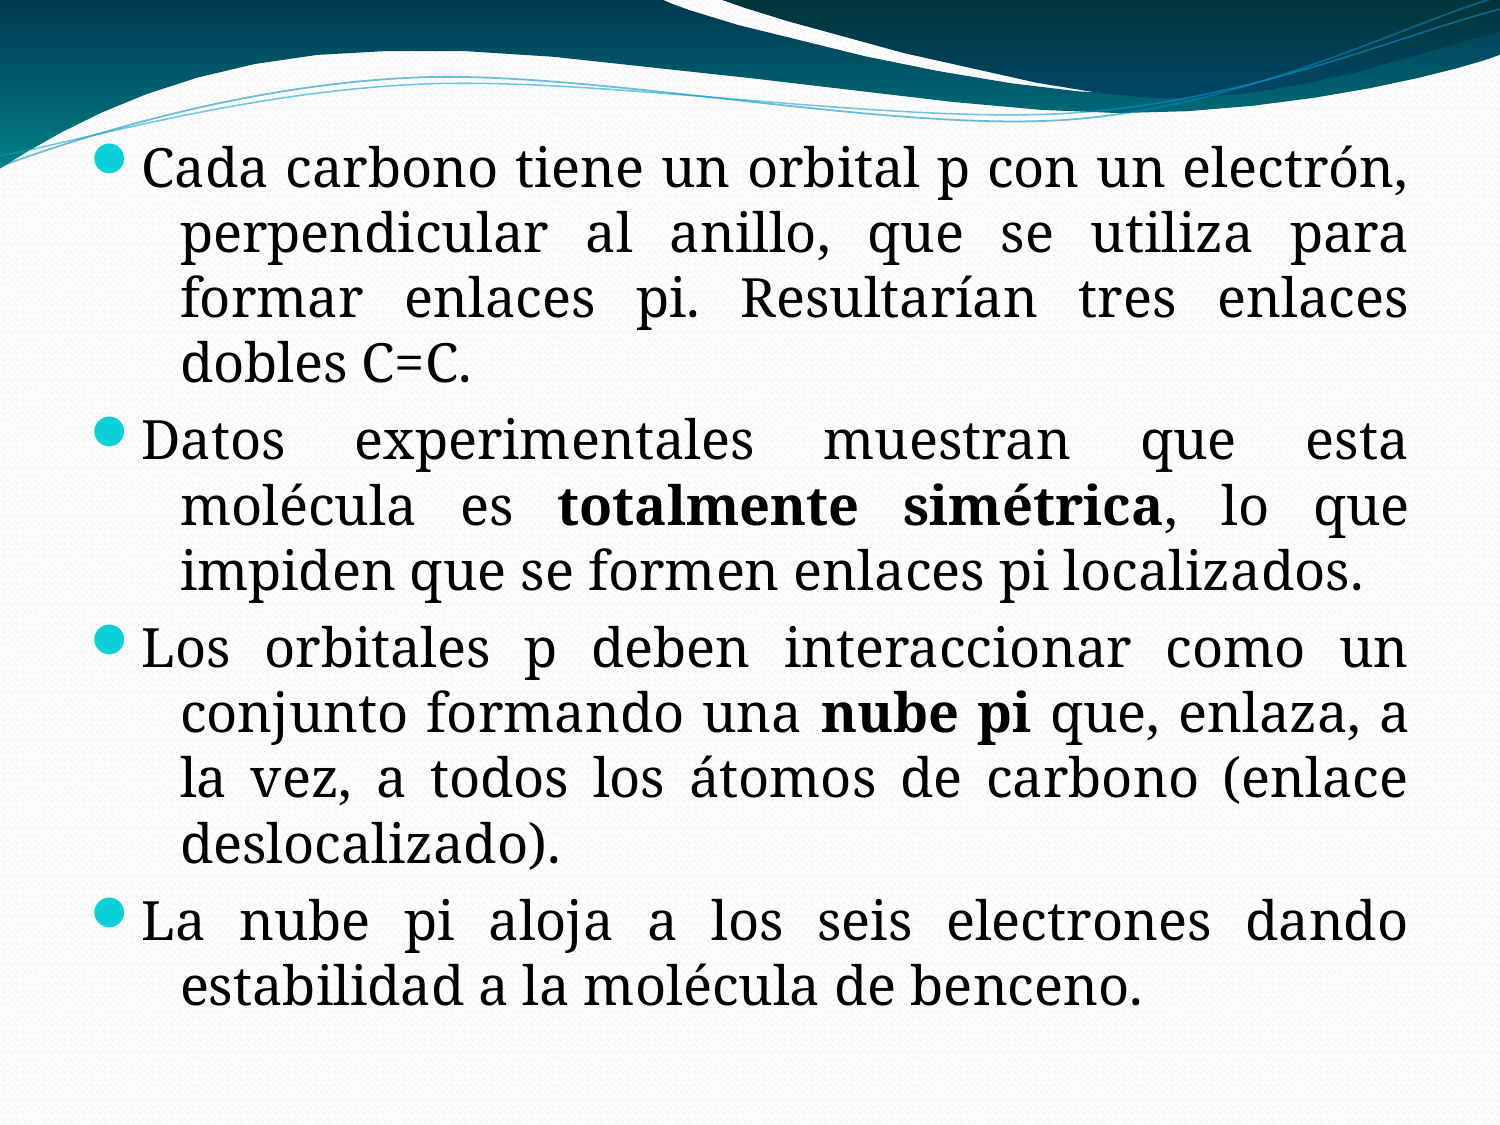

# Cada carbono tiene un orbital p con un electrón, perpendicular al anillo, que se utiliza para formar enlaces pi. Resultarían tres enlaces dobles C=C.
Datos experimentales muestran que esta molécula es totalmente simétrica, lo que impiden que se formen enlaces pi localizados.
Los orbitales p deben interaccionar como un conjunto formando una nube pi que, enlaza, a la vez, a todos los átomos de carbono (enlace deslocalizado).
La nube pi aloja a los seis electrones dando estabilidad a la molécula de benceno.